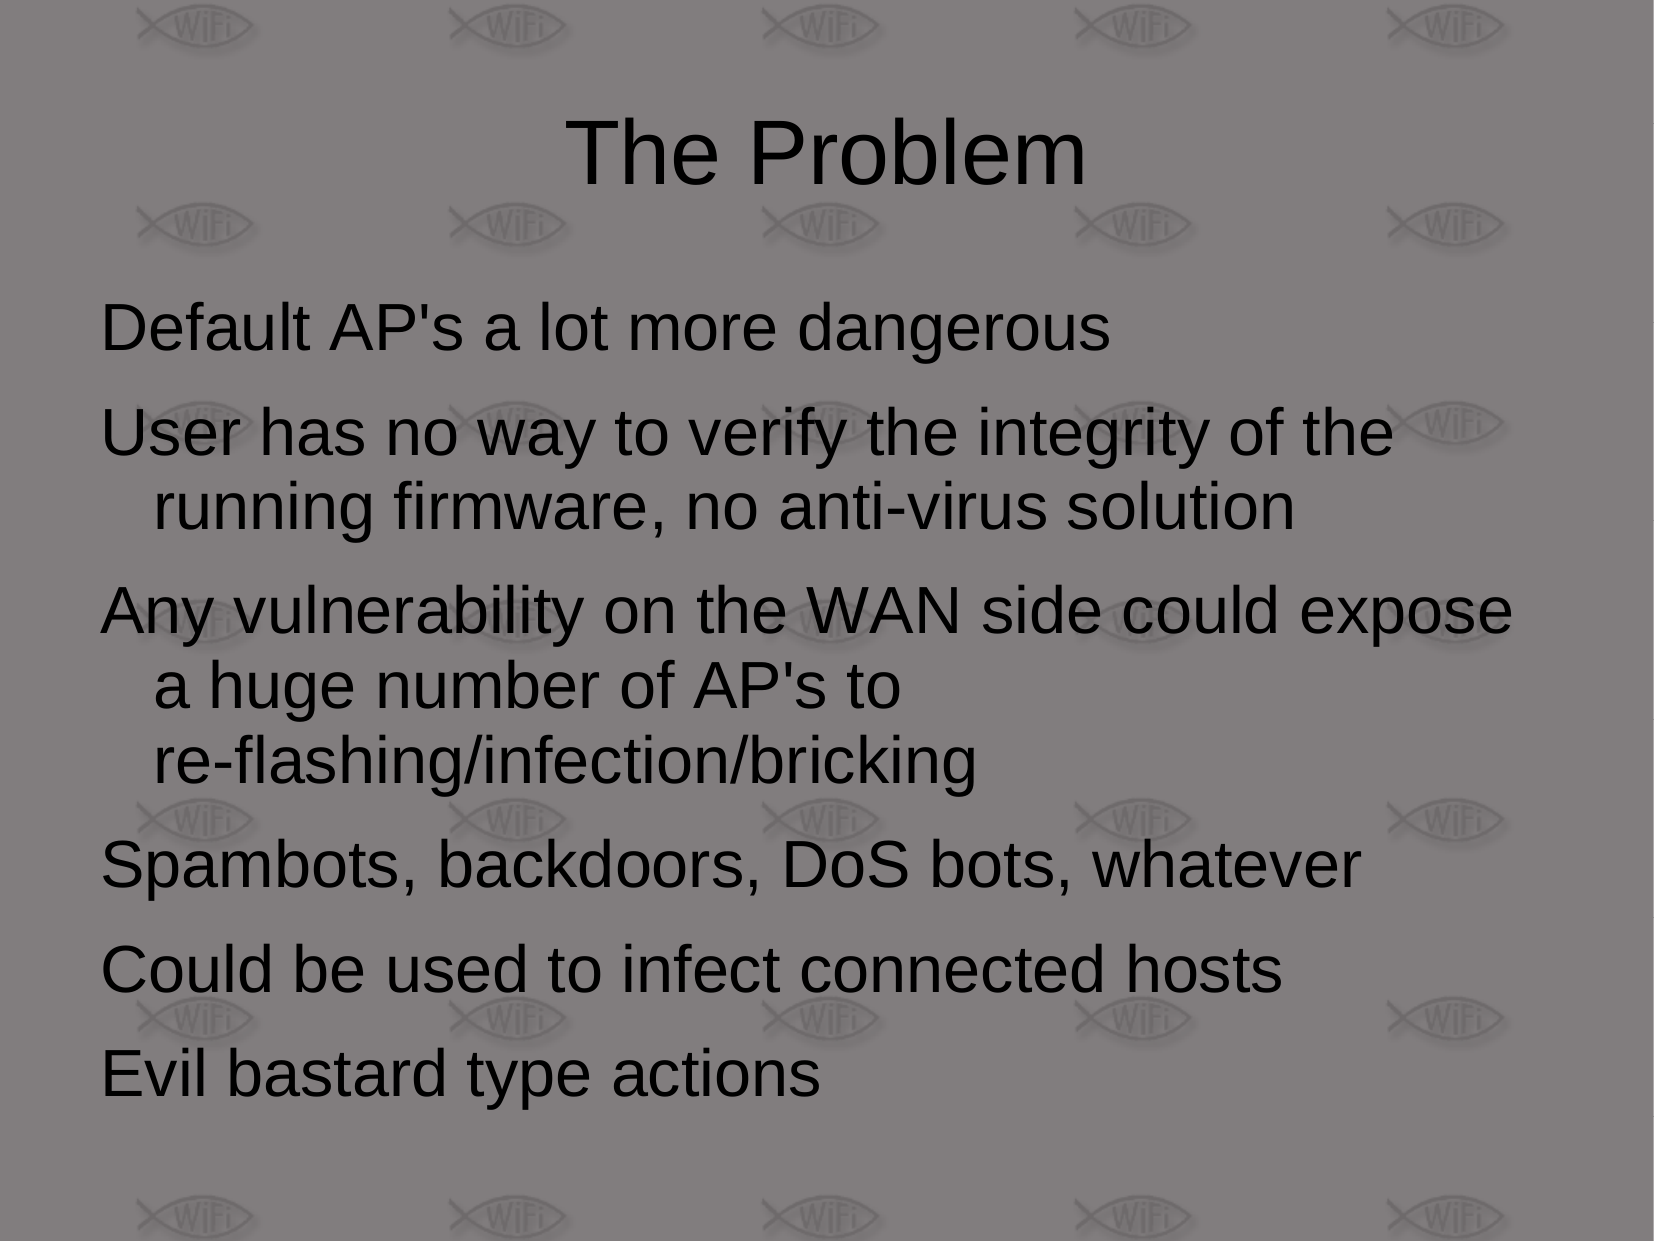

# The Problem
Default AP's a lot more dangerous
User has no way to verify the integrity of the running firmware, no anti-virus solution
Any vulnerability on the WAN side could expose a huge number of AP's to re-flashing/infection/bricking
Spambots, backdoors, DoS bots, whatever
Could be used to infect connected hosts
Evil bastard type actions